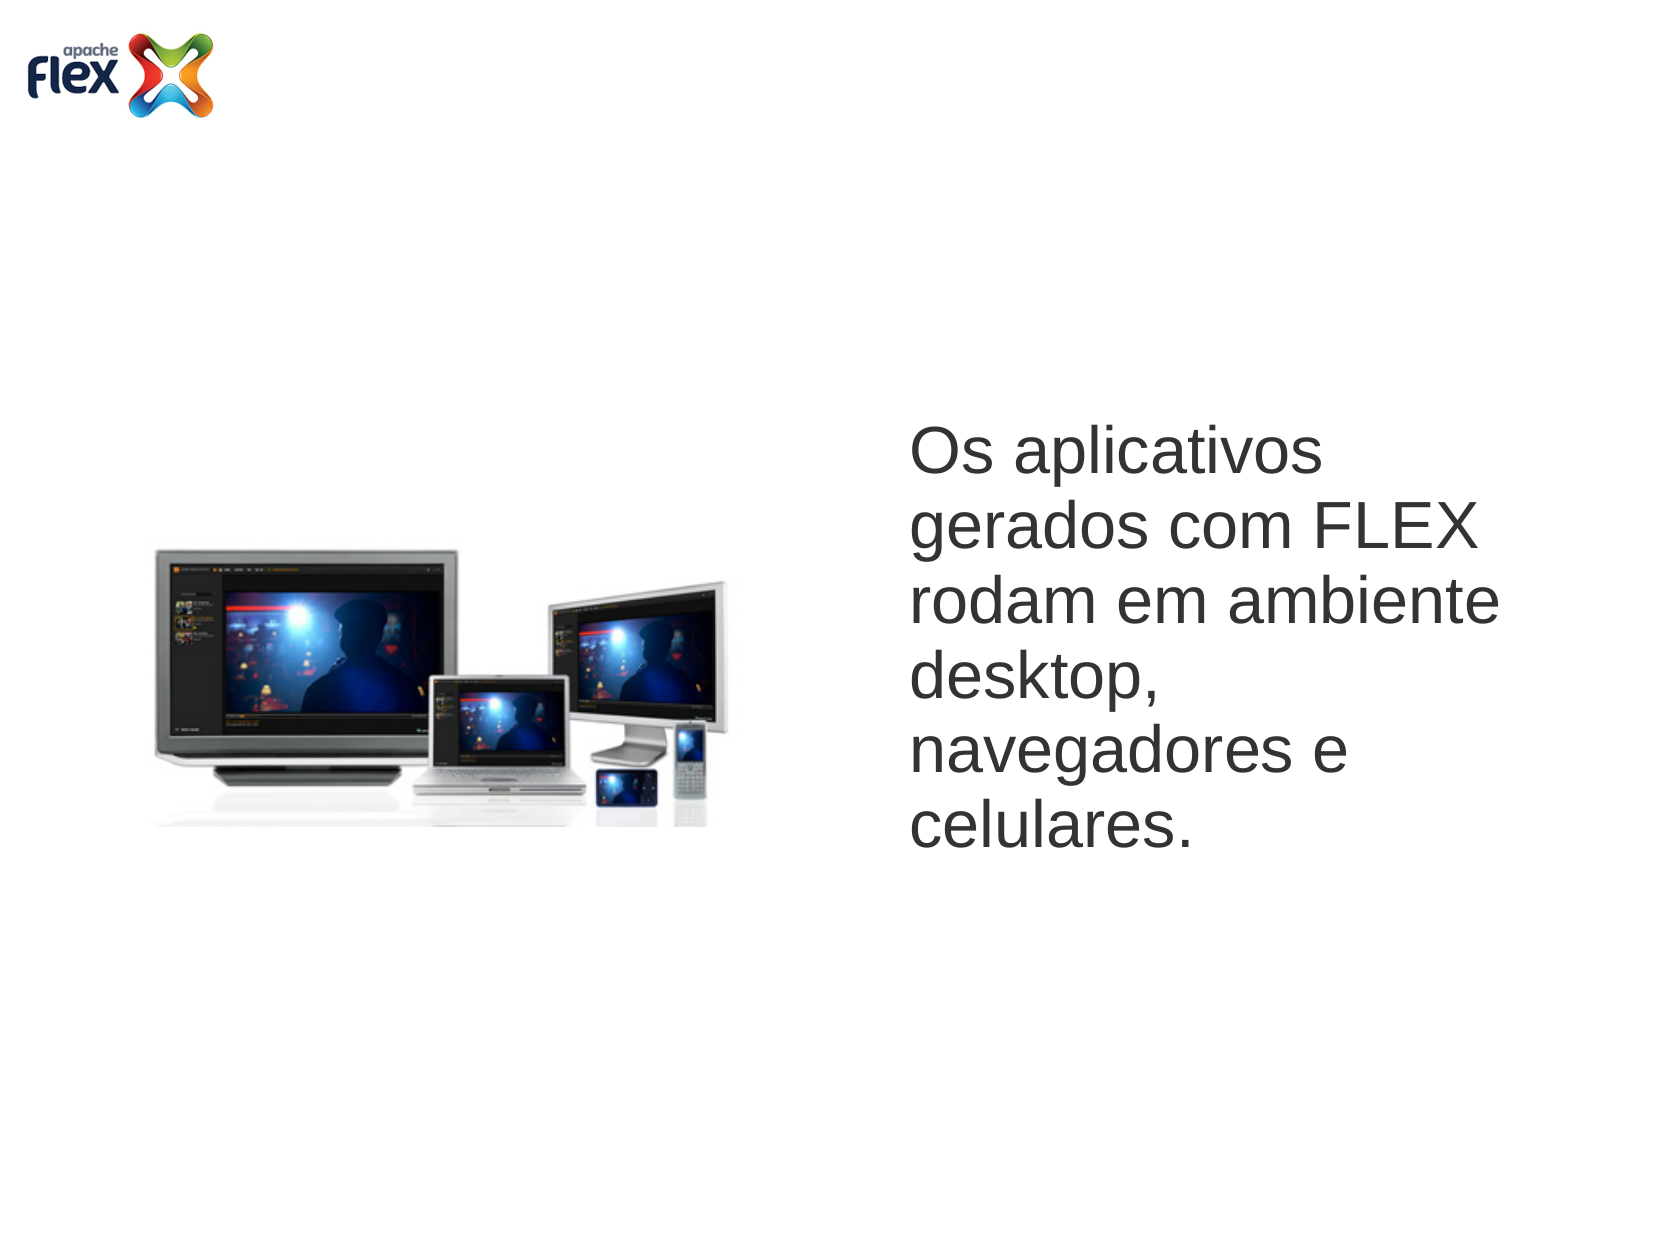

# Os aplicativos gerados com FLEX rodam em ambiente desktop, navegadores e celulares.